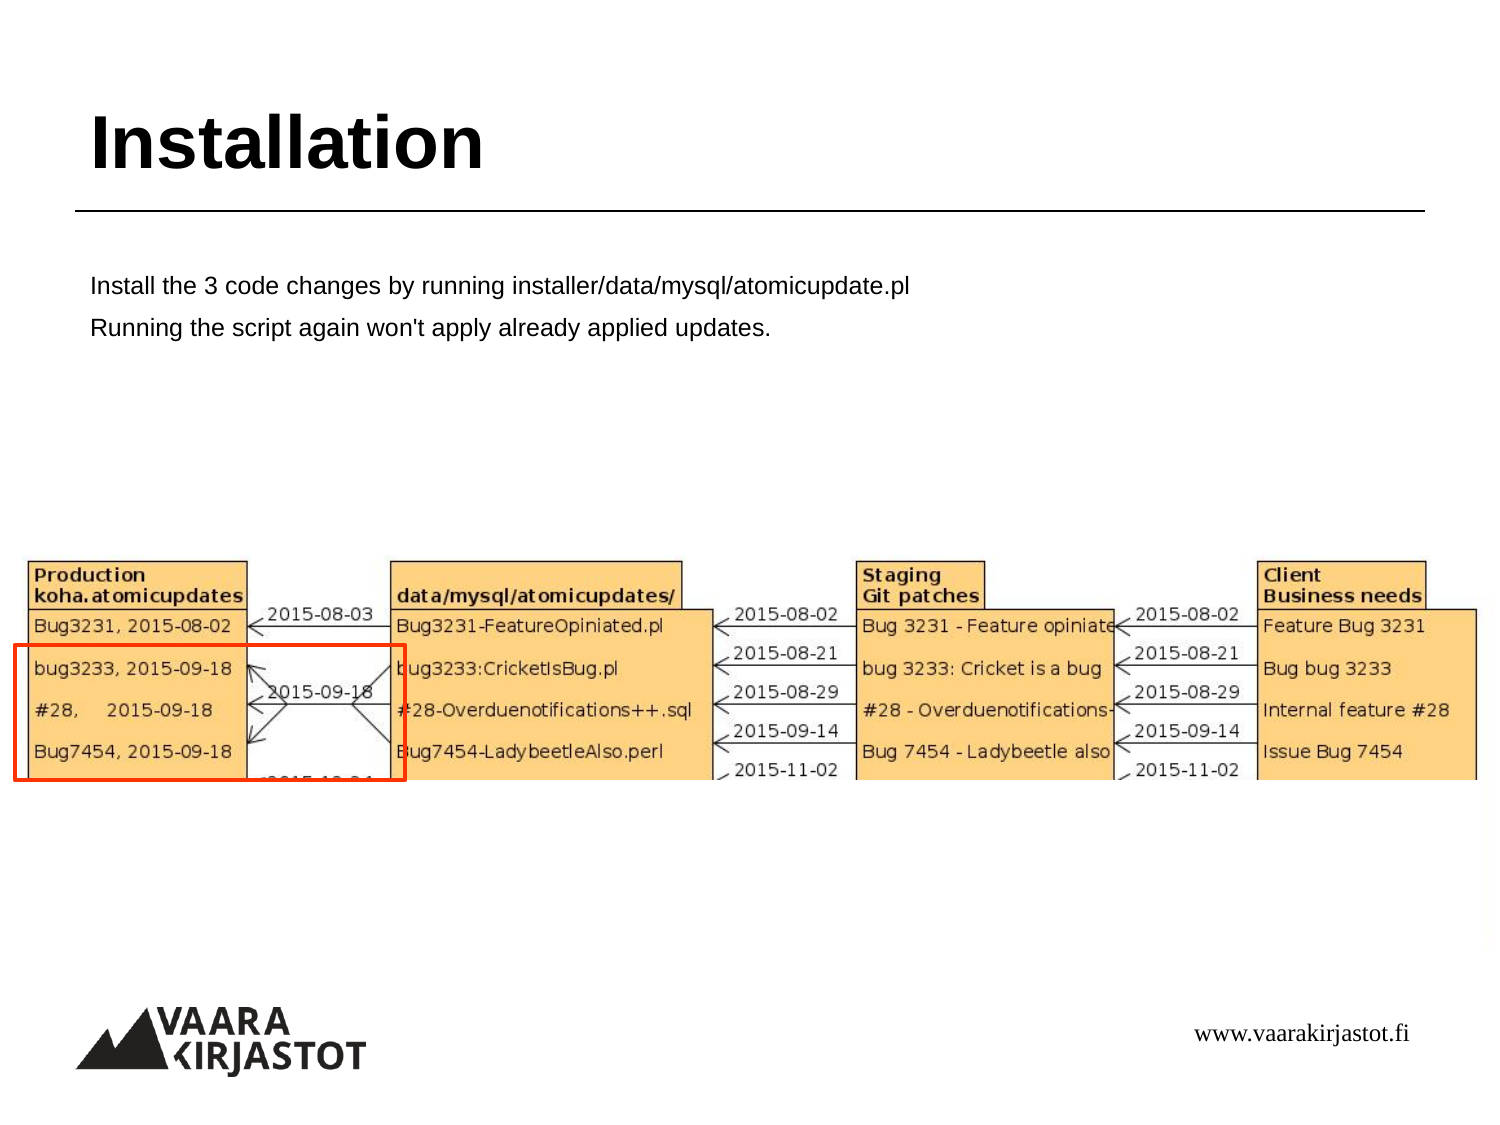

# Installation
Install the 3 code changes by running installer/data/mysql/atomicupdate.pl
Running the script again won't apply already applied updates.
www.vaarakirjastot.fi